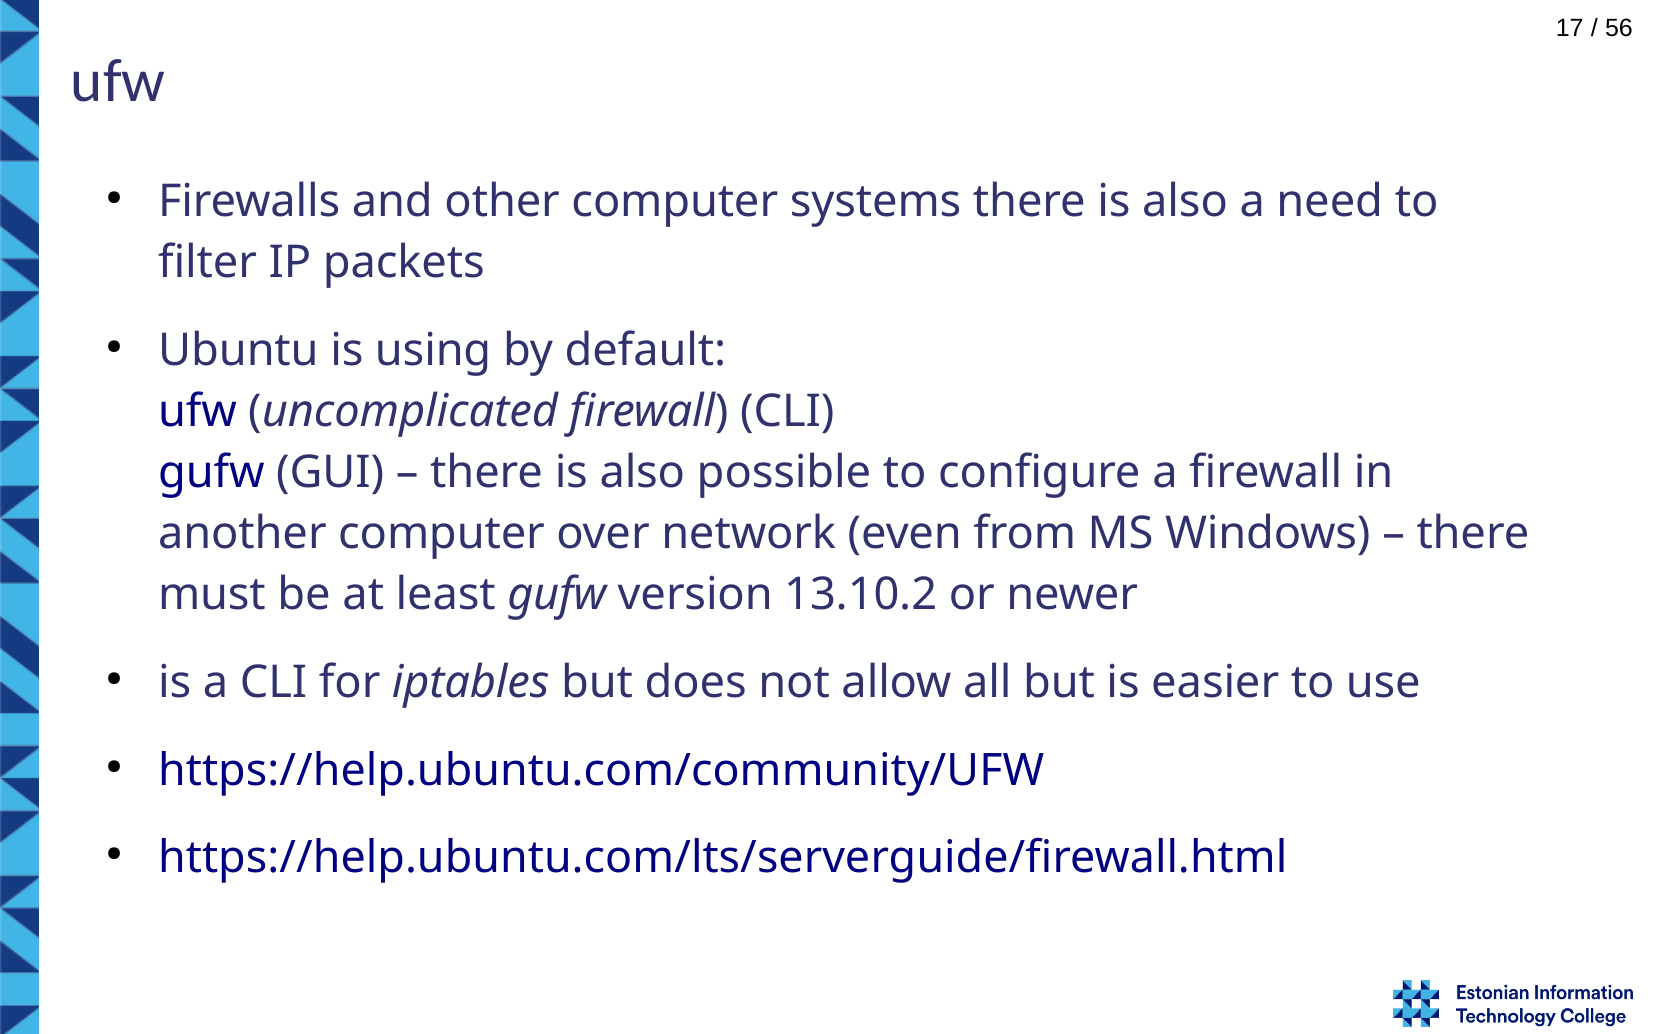

# ufw
Firewalls and other computer systems there is also a need to filter IP packets
Ubuntu is using by default:
ufw (uncomplicated firewall) (CLI)
gufw (GUI) – there is also possible to configure a firewall in another computer over network (even from MS Windows) – there must be at least gufw version 13.10.2 or newer
is a CLI for iptables but does not allow all but is easier to use
https://help.ubuntu.com/community/UFW
https://help.ubuntu.com/lts/serverguide/firewall.html